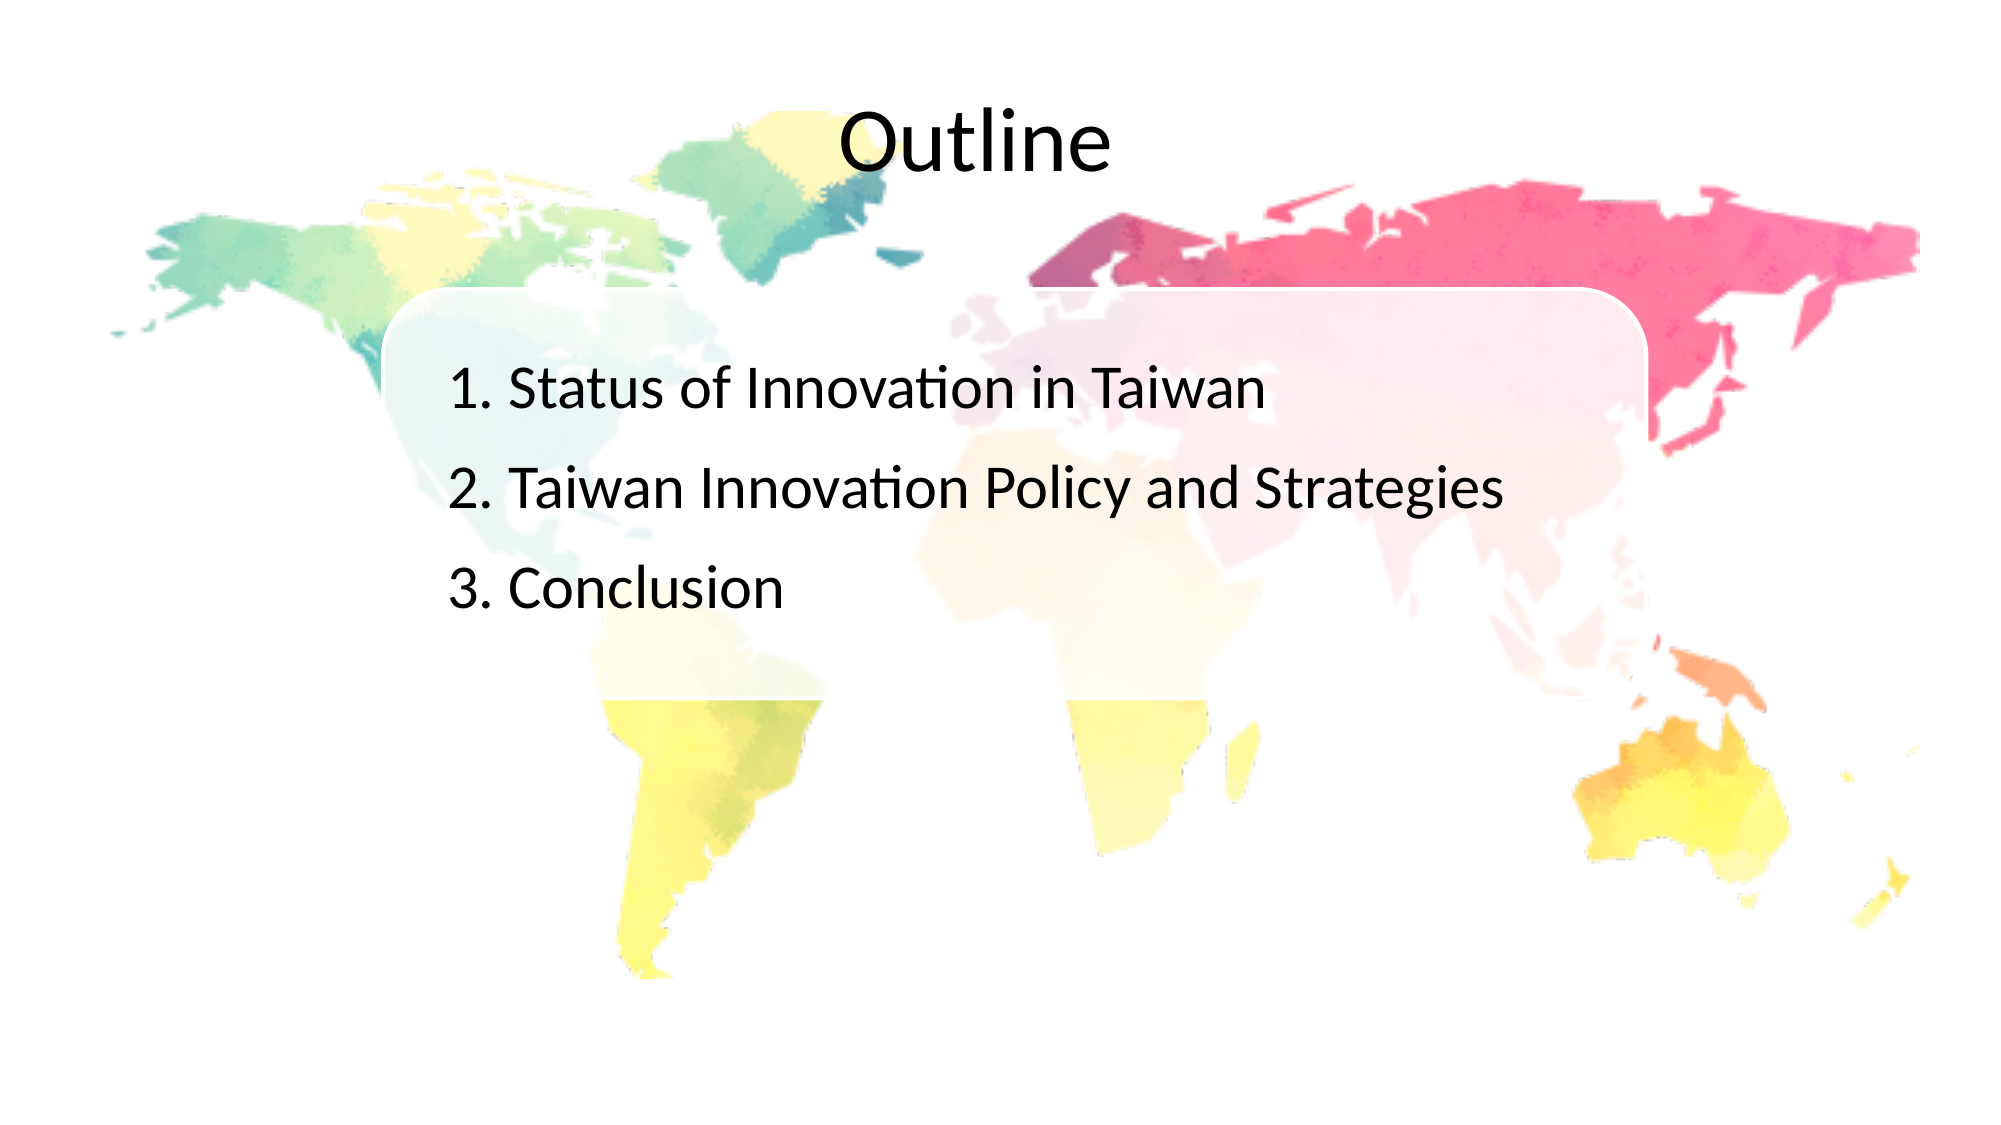

Outline
1. Status of Innovation in Taiwan
2. Taiwan Innovation Policy and Strategies
3. Conclusion